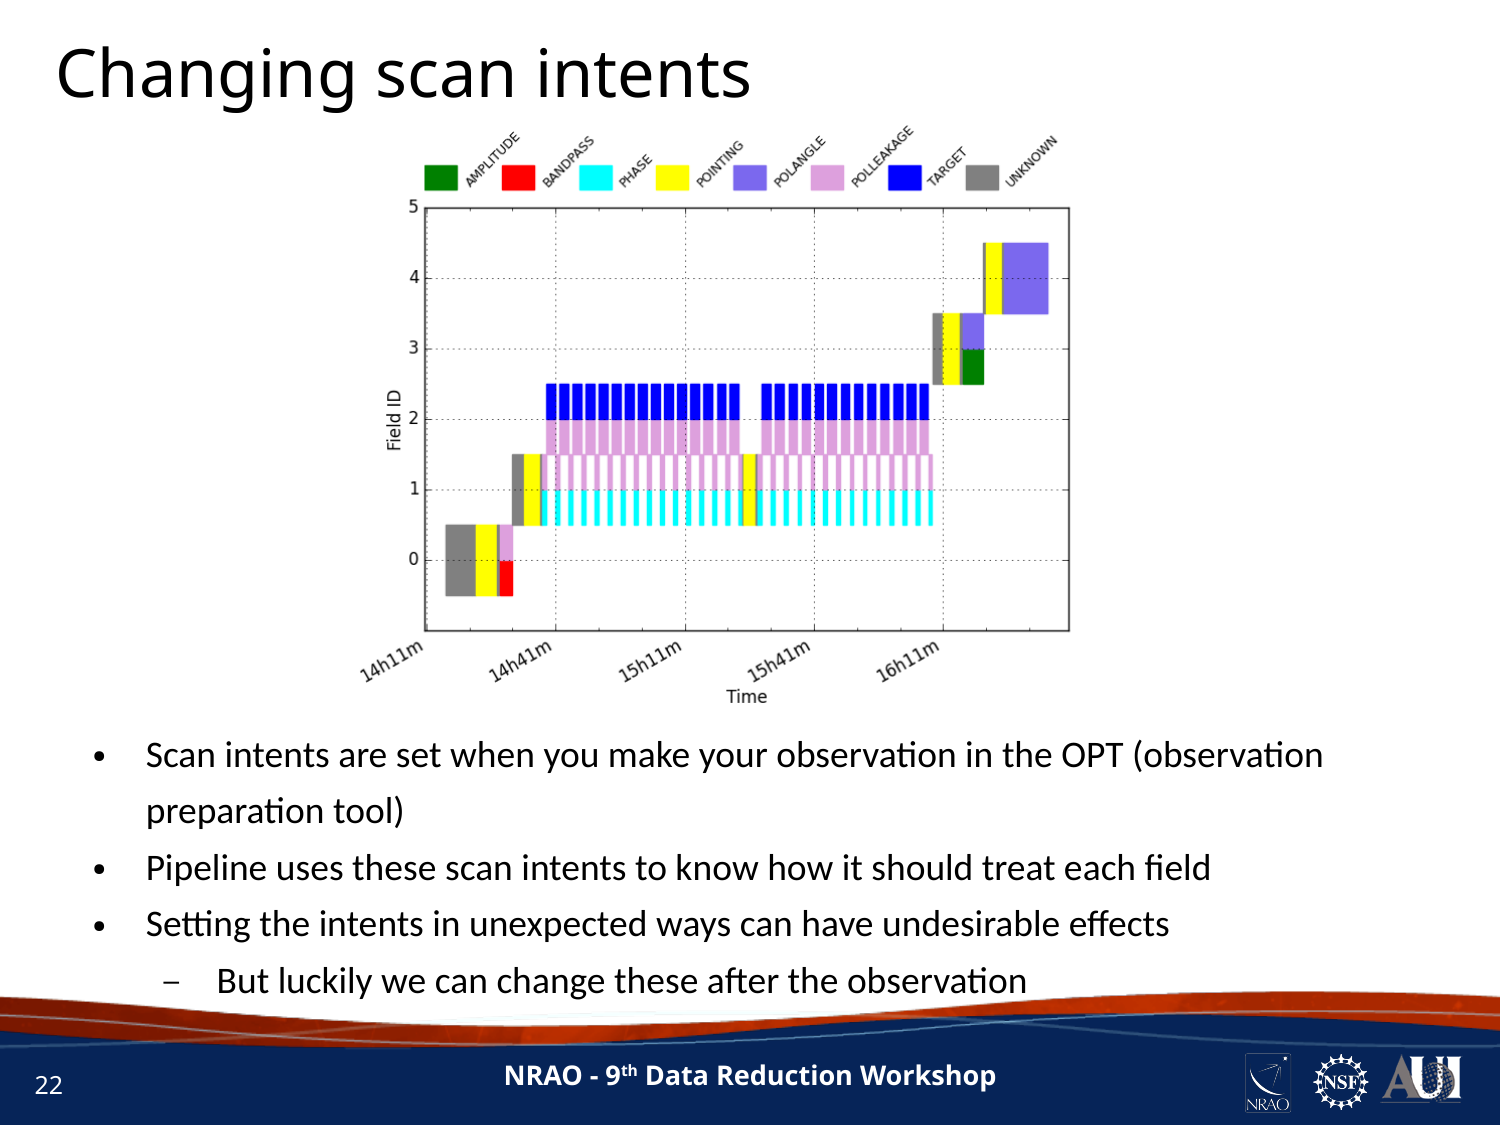

# Changing scan intents
Scan intents are set when you make your observation in the OPT (observation preparation tool)
Pipeline uses these scan intents to know how it should treat each field
Setting the intents in unexpected ways can have undesirable effects
But luckily we can change these after the observation